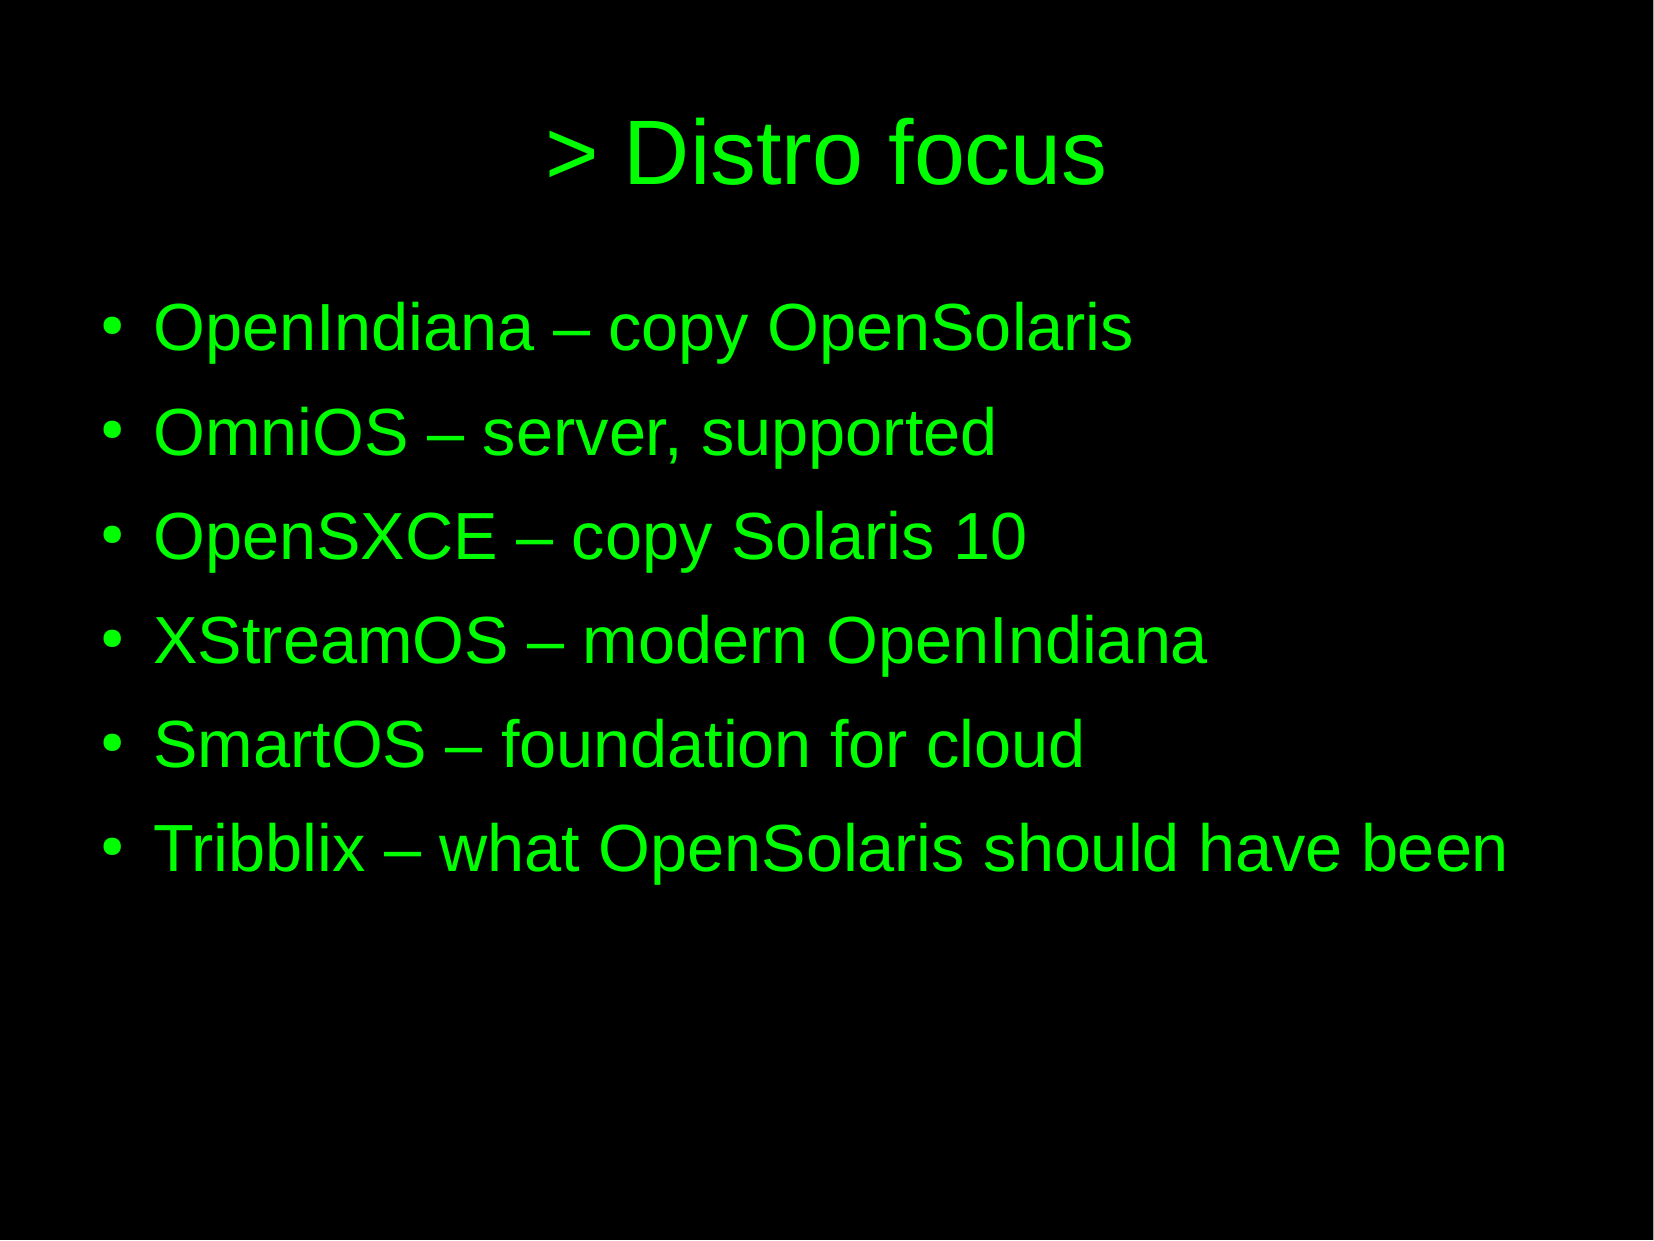

# > Distro focus
OpenIndiana – copy OpenSolaris
OmniOS – server, supported
OpenSXCE – copy Solaris 10
XStreamOS – modern OpenIndiana
SmartOS – foundation for cloud
Tribblix – what OpenSolaris should have been